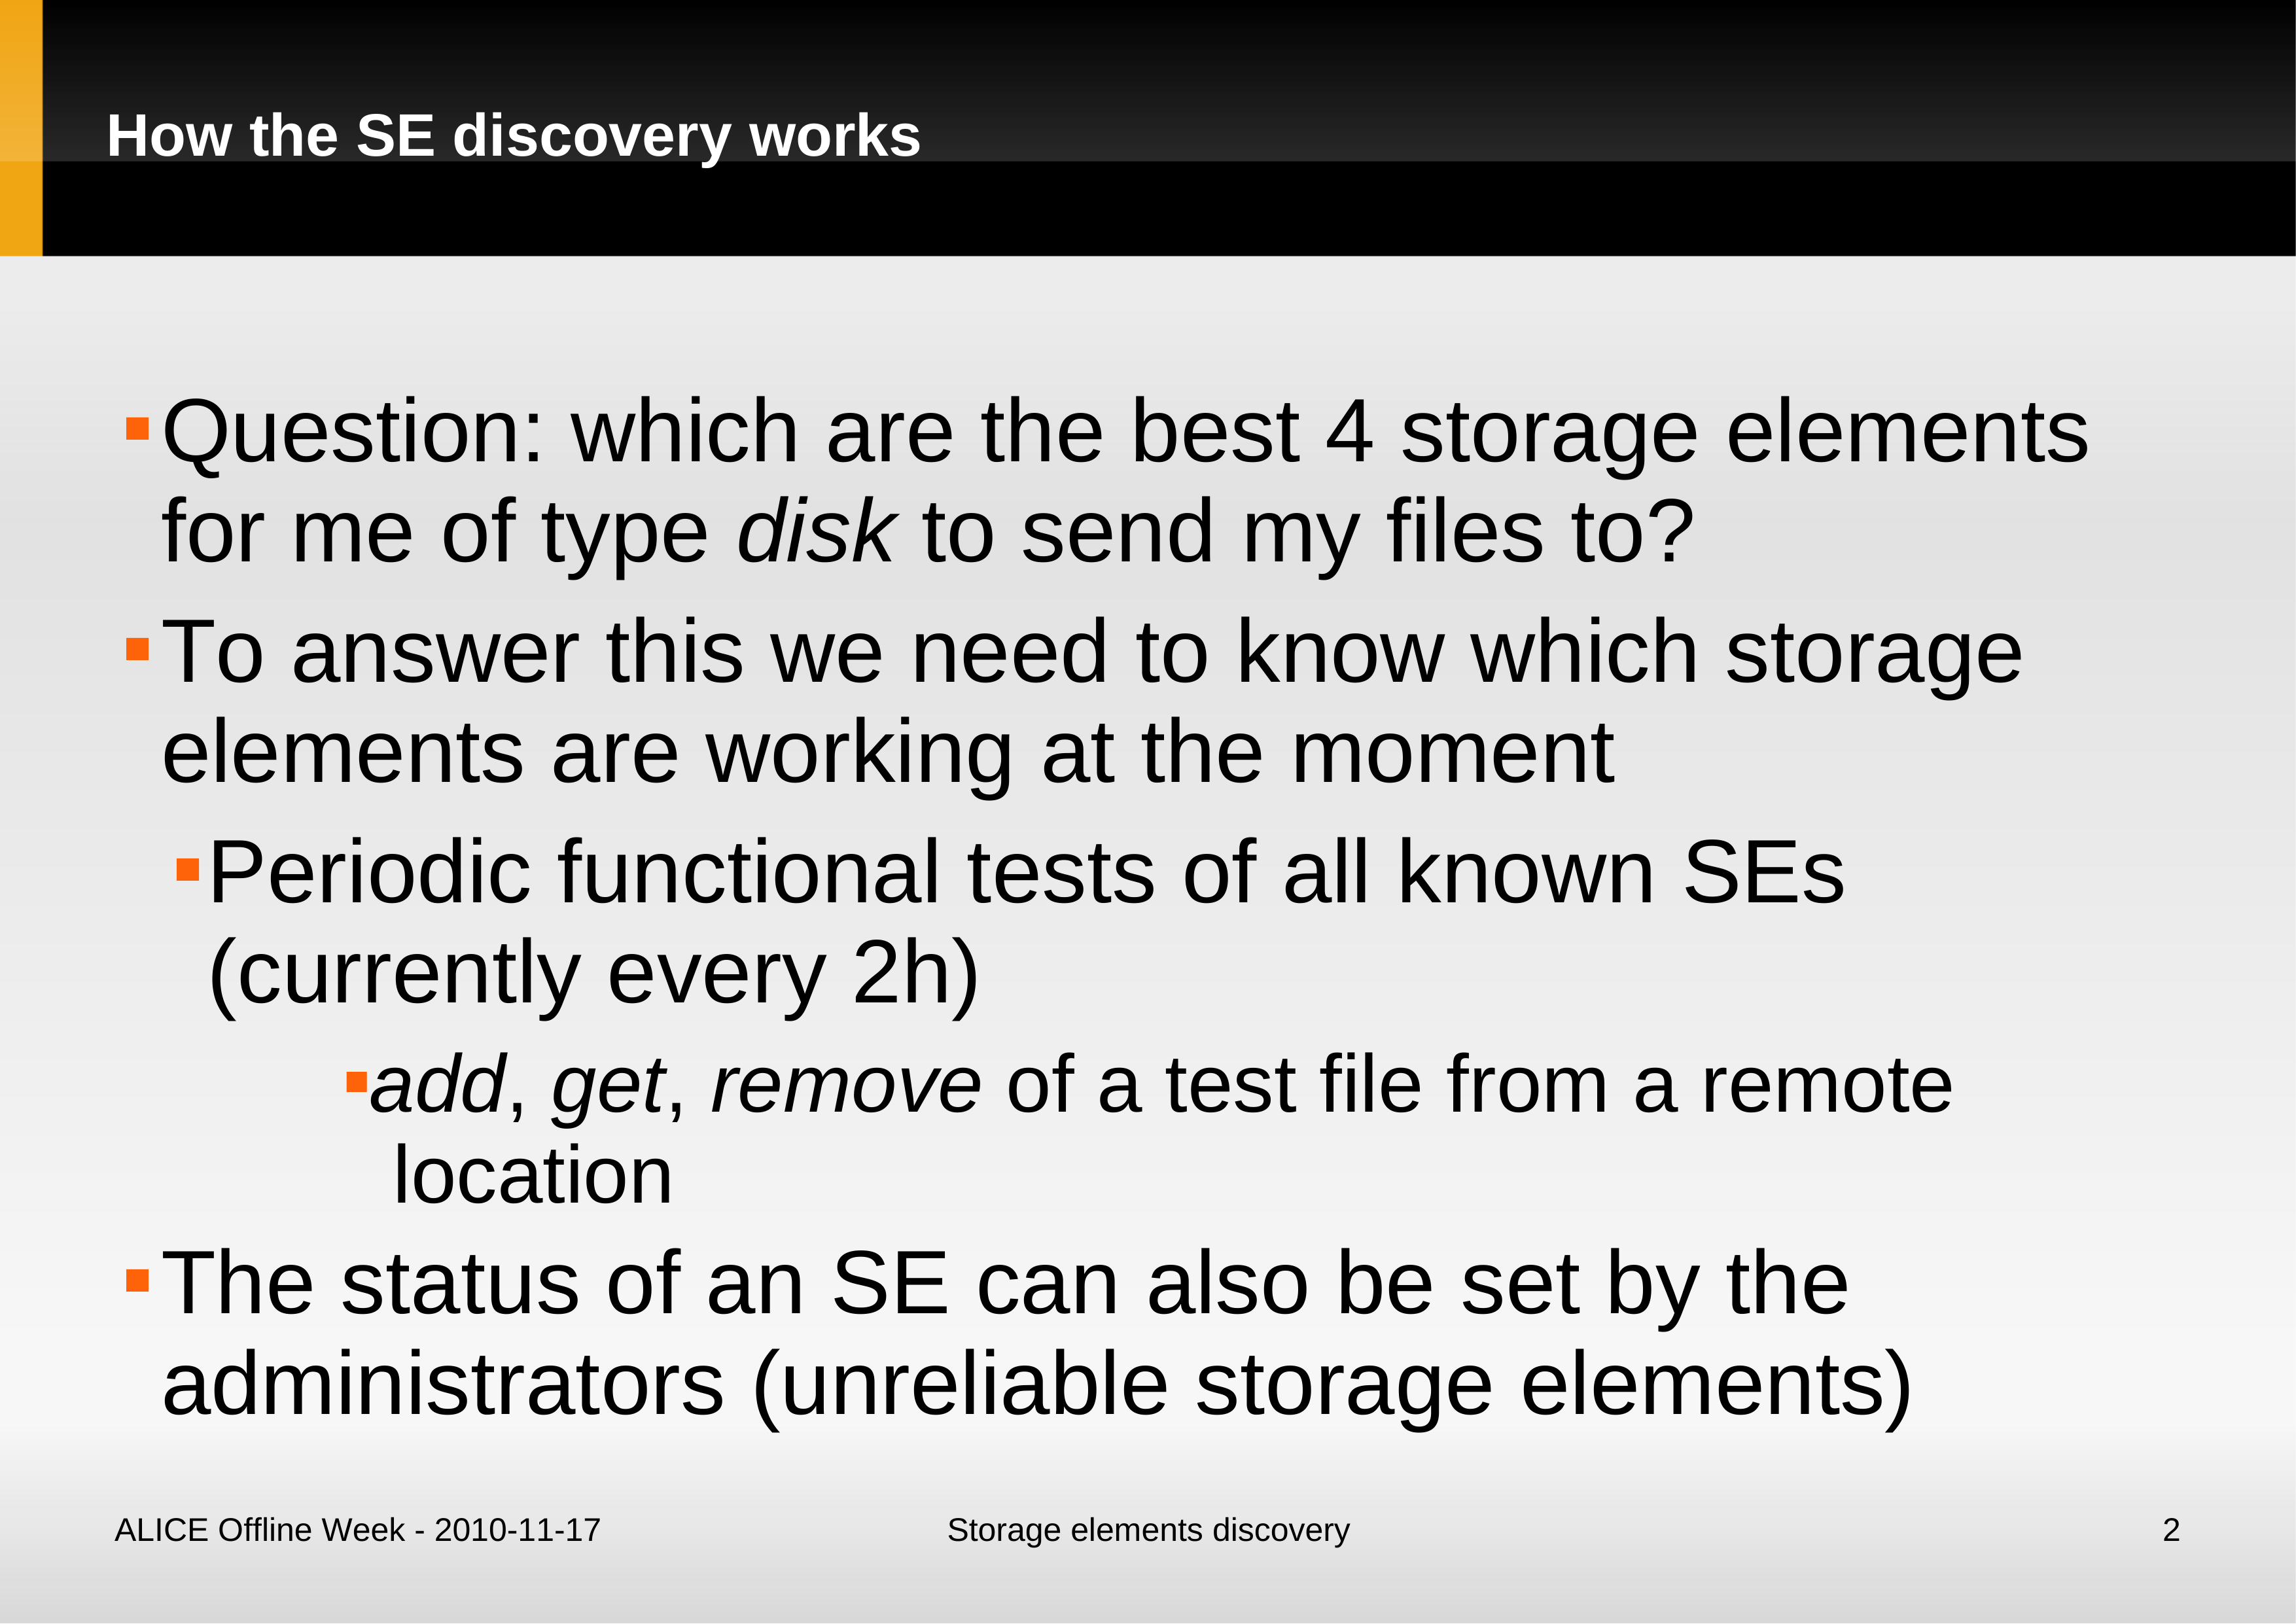

# How the SE discovery works
Question: which are the best 4 storage elements for me of type disk to send my files to?
To answer this we need to know which storage elements are working at the moment
Periodic functional tests of all known SEs (currently every 2h)
add, get, remove of a test file from a remote location
The status of an SE can also be set by the administrators (unreliable storage elements)
ALICE Offline Week - 2010-11-17
Storage elements discovery
2